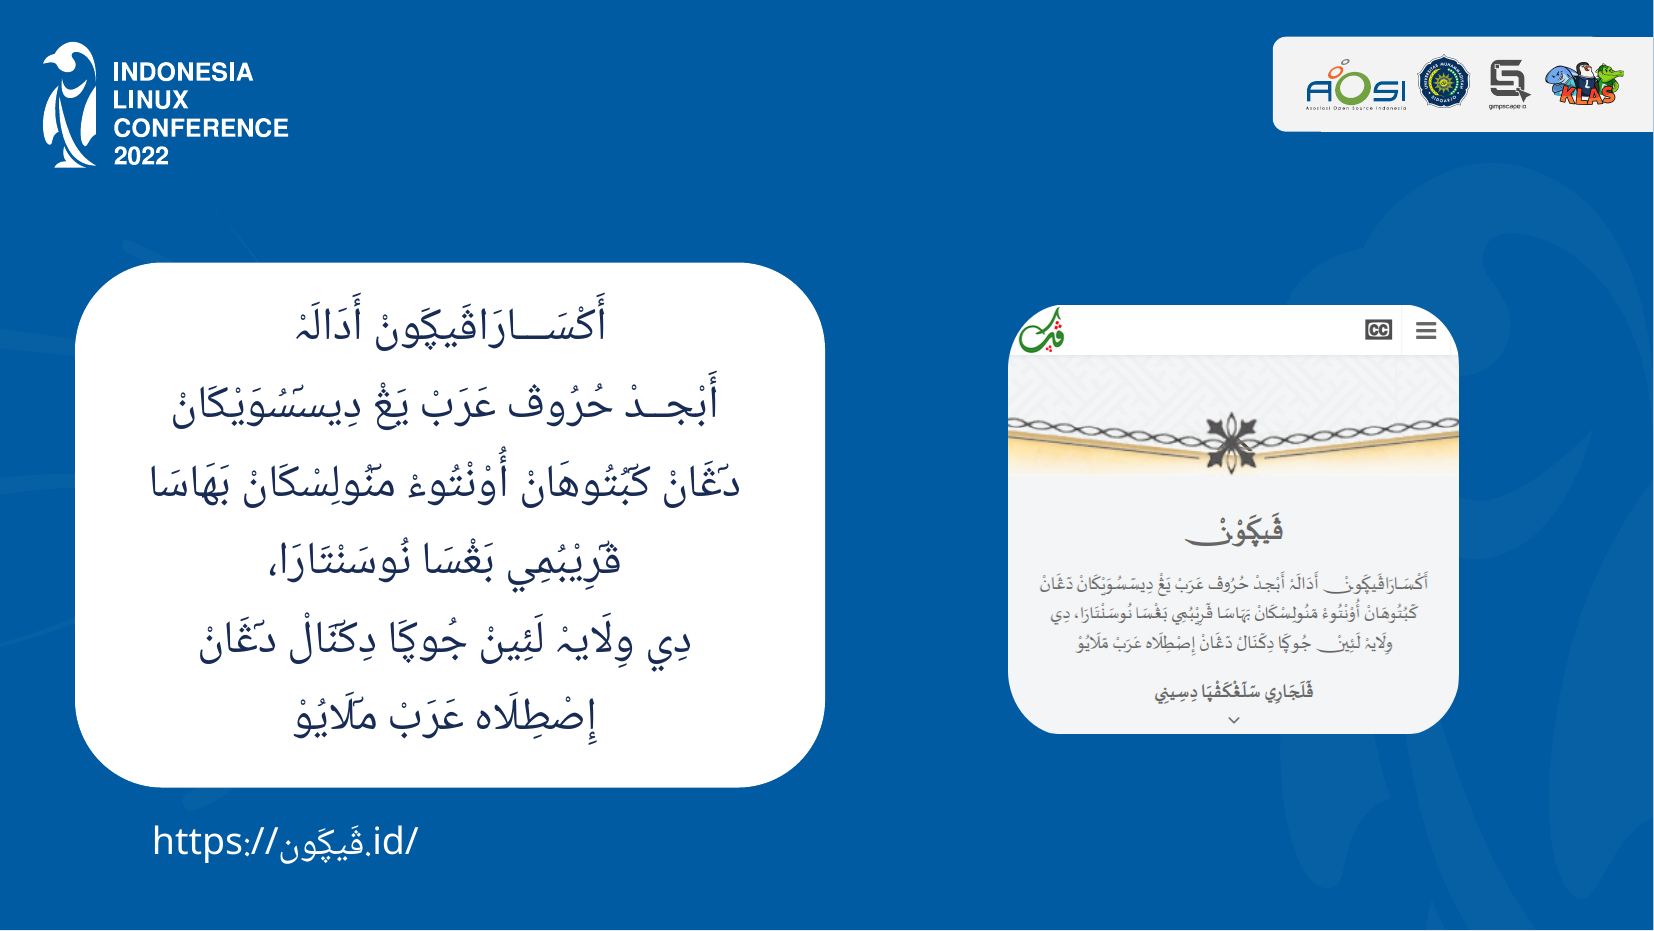

أَكْسَـــارَاڤَيڮَونْ أَدَالَہْ
 أَبْجــدْ حُرُوڤ عَرَبْ يَڠْ دِيسࣤسُوَيْكَانْ
 دࣤڠَانْ كࣤبُتُوهَانْ أُوْنْتُوءْ مࣤنُولِسْكَانْ بَهَاسَا
 ڤࣤرِيْبُمِي بَڠْسَا نُوسَنْتَارَا،
 دِي وِلَايہْ لَئِينْ جُوڮَا دِكࣤنَالْ دࣤڠَانْ
 إِصْطِلَاه عَرَبْ مࣤلَايُوْ
# https://ڤَيڮَون.id/